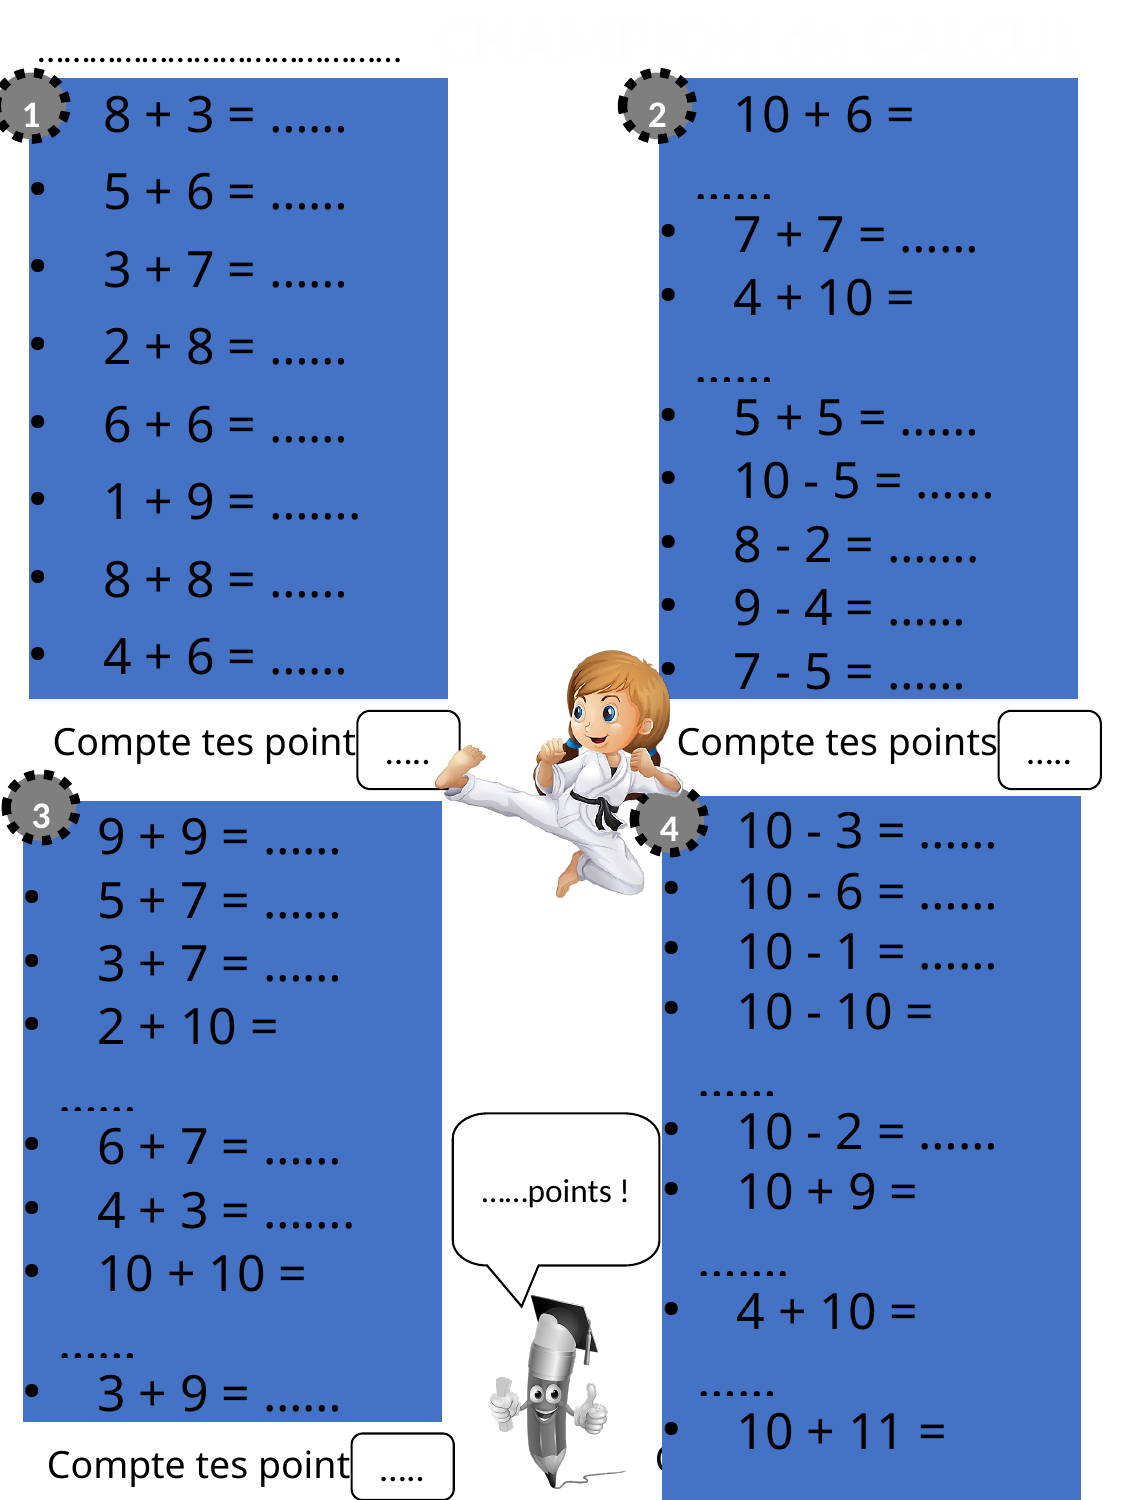

CHAMPION de CALCUL
……………………………………
1
2
| 8 + 3 = …… | |
| --- | --- |
| 5 + 6 = …… | |
| 3 + 7 = …… | |
| 2 + 8 = …… | |
| 6 + 6 = …… | |
| 1 + 9 = ……. | |
| 8 + 8 = …… | |
| 4 + 6 = …… | |
| 10 + 6 = …… | |
| --- | --- |
| 7 + 7 = …… | |
| 4 + 10 = …… | |
| 5 + 5 = …… | |
| 10 - 5 = …… | |
| 8 - 2 = ……. | |
| 9 - 4 = …… | |
| 7 - 5 = …… | |
Compte tes points :
…..
Compte tes points :
…..
3
4
| 10 - 3 = …… | |
| --- | --- |
| 10 - 6 = …… | |
| 10 - 1 = …… | |
| 10 - 10 = …… | |
| 10 - 2 = …… | |
| 10 + 9 = ……. | |
| 4 + 10 = …… | |
| 10 + 11 = …… | |
| 9 + 9 = …… | |
| --- | --- |
| 5 + 7 = …… | |
| 3 + 7 = …… | |
| 2 + 10 = …… | |
| 6 + 7 = …… | |
| 4 + 3 = ……. | |
| 10 + 10 = …… | |
| 3 + 9 = …… | |
……points !
Compte tes points :
……
Compte tes points :
…..